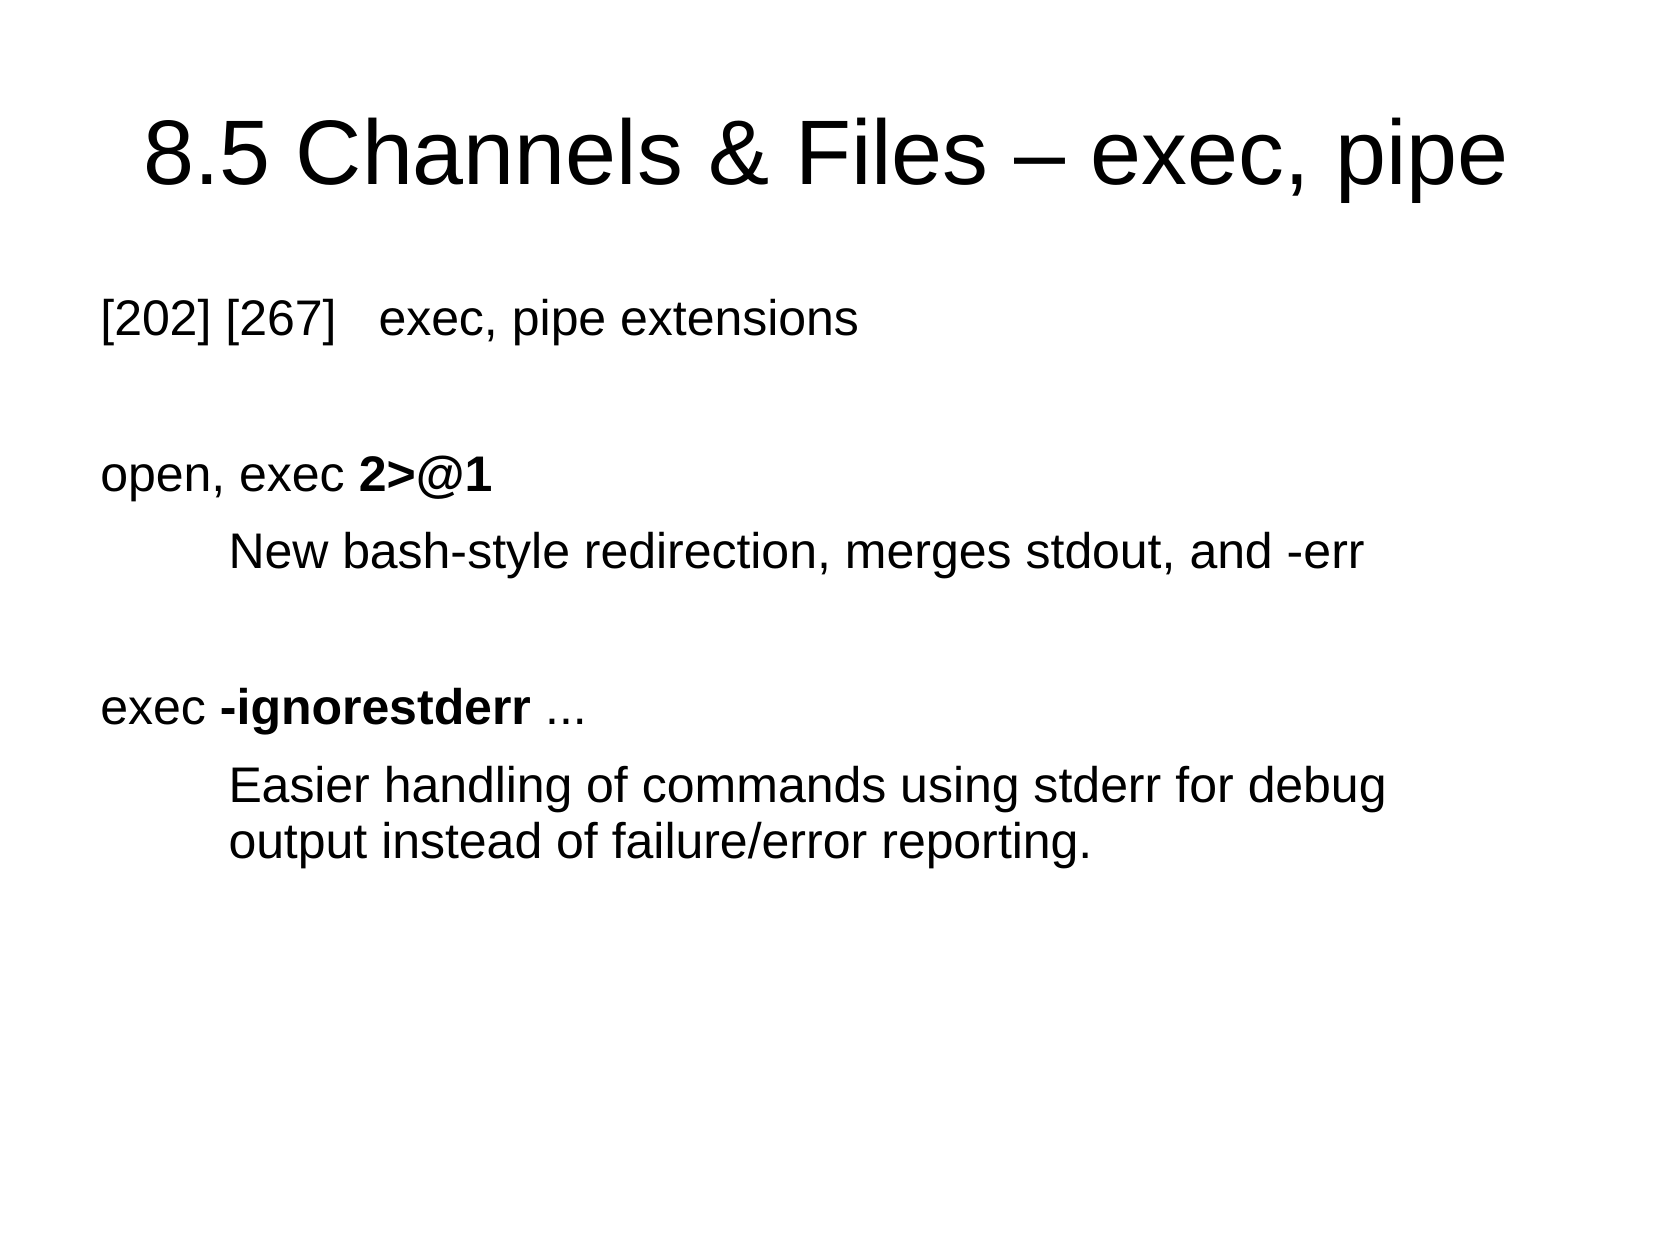

# 8.5 Channels & Files – exec, pipe
[202] [267]	exec, pipe extensions
open, exec 2>@1
	New bash-style redirection, merges stdout, and -err
exec -ignorestderr ...
	Easier handling of commands using stderr for debug
	output instead of failure/error reporting.